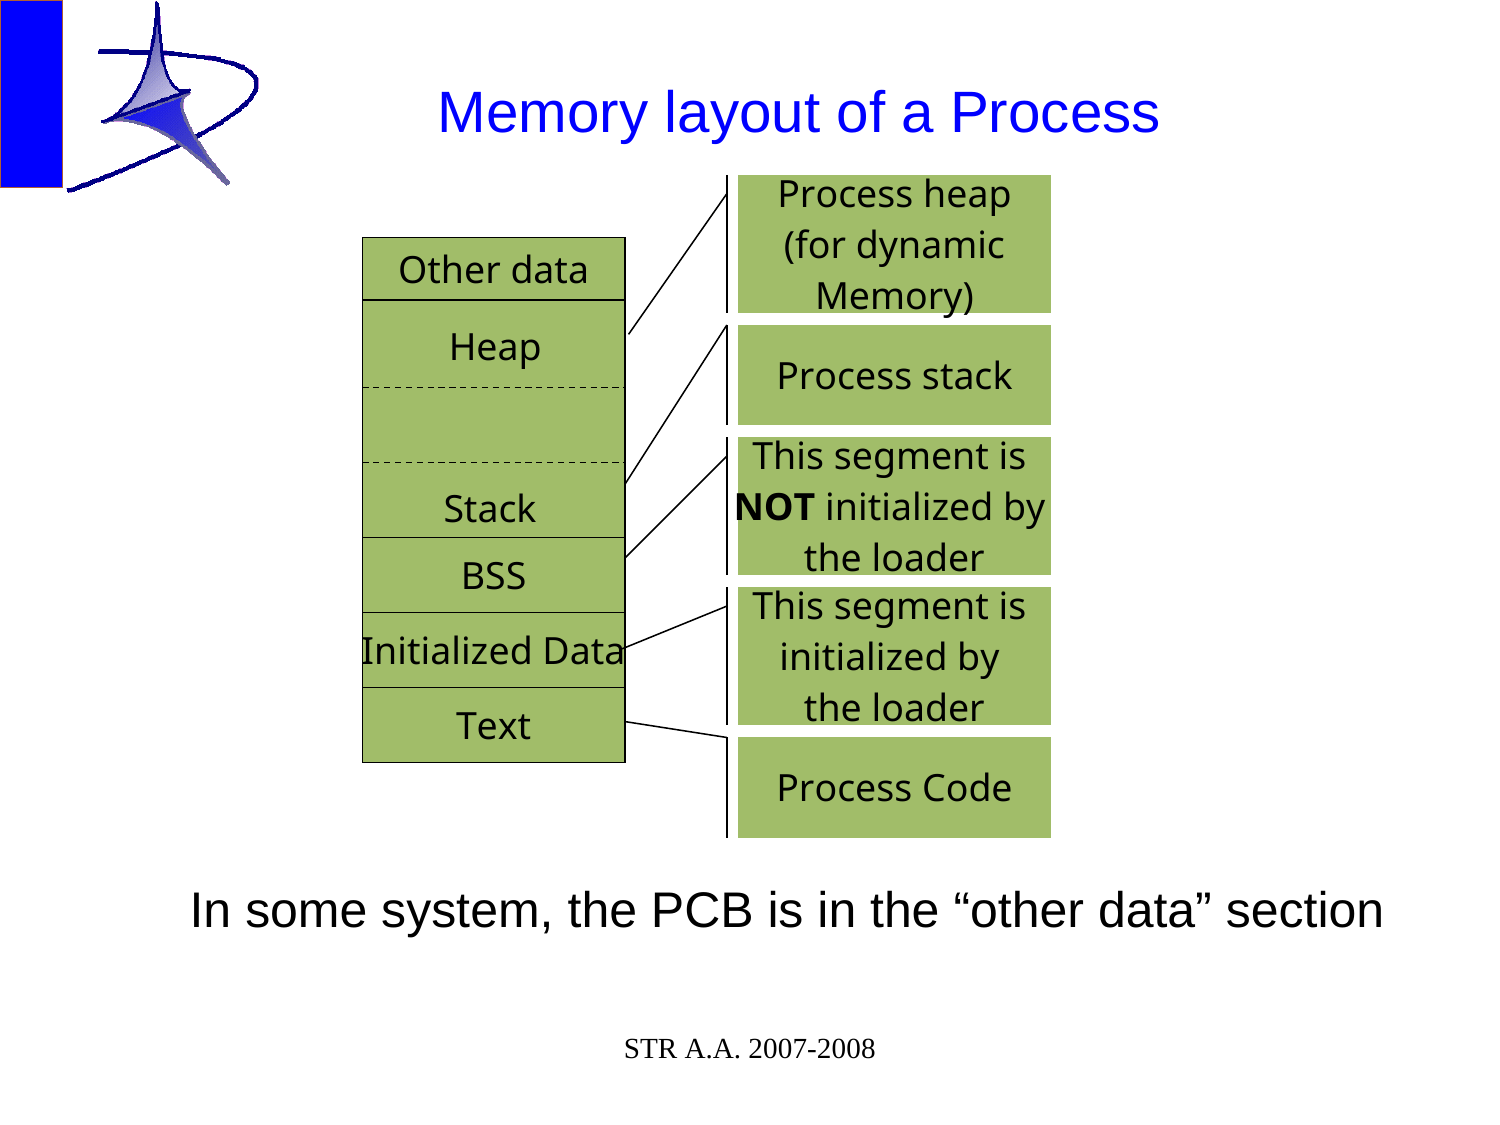

# Memory layout of a Process
Process heap
(for dynamic
Memory)
Other data
Heap
Process stack
This segment is
NOT initialized by
the loader
Stack
BSS
This segment is
initialized by
the loader
Initialized Data
Text
Process Code
In some system, the PCB is in the “other data” section
STR A.A. 2007-2008